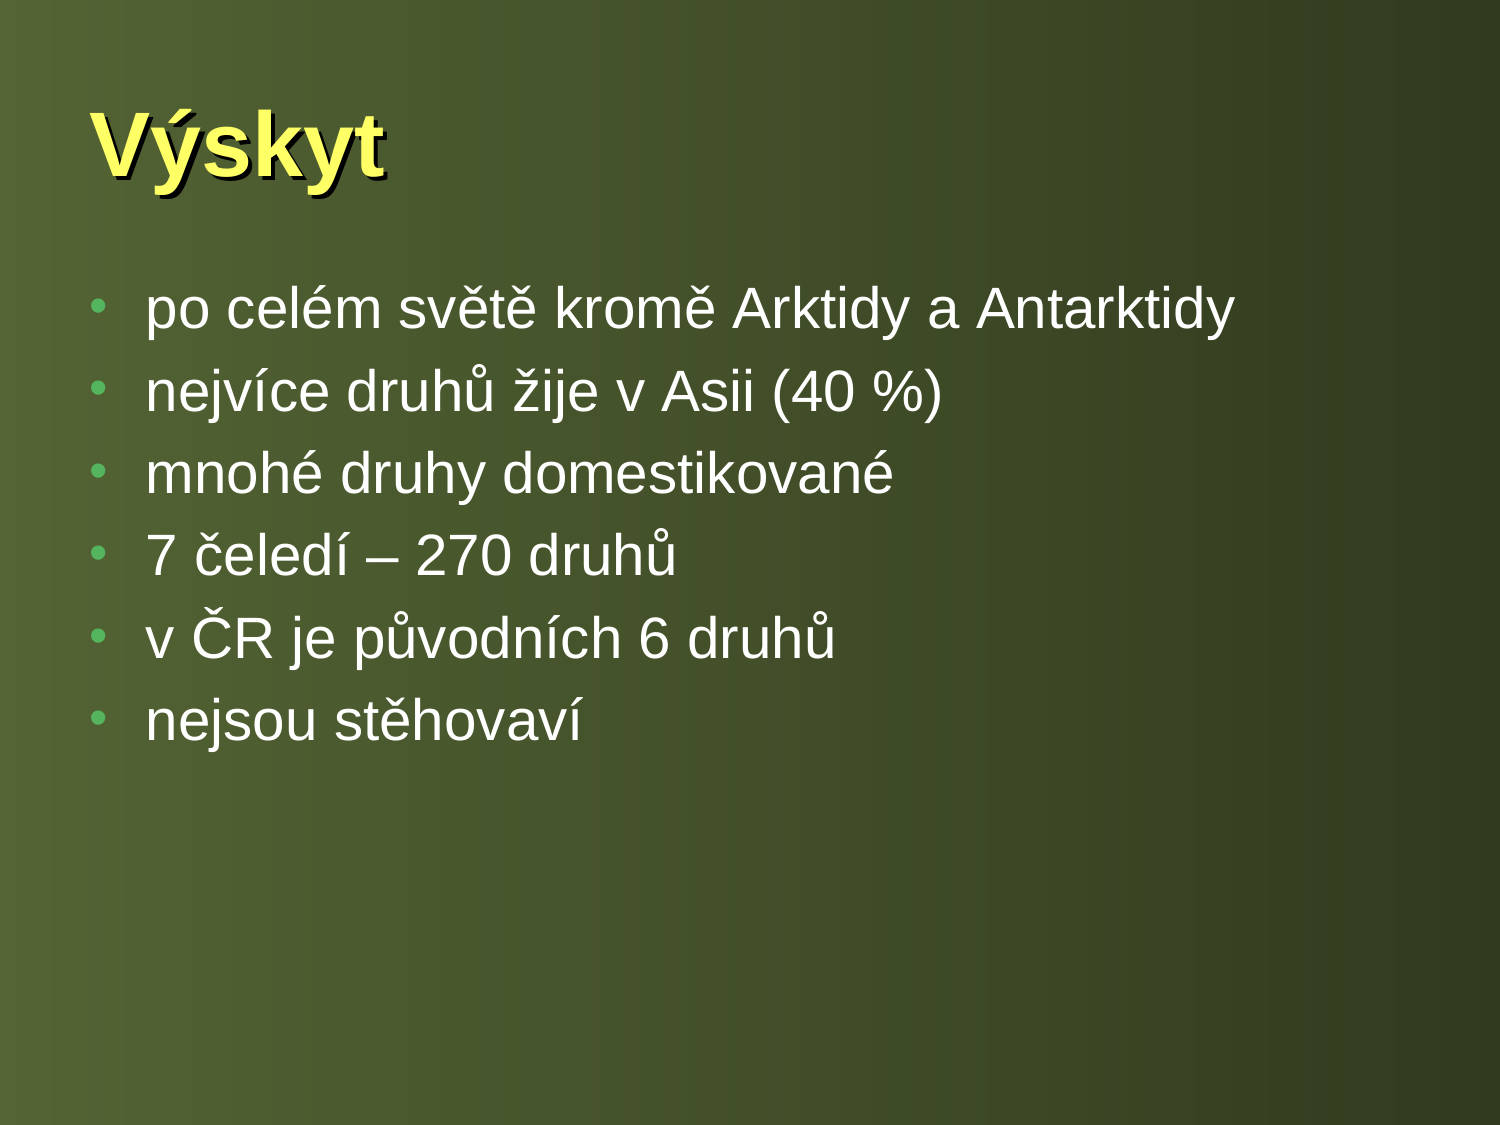

# Výskyt
po celém světě kromě Arktidy a Antarktidy
nejvíce druhů žije v Asii (40 %)
mnohé druhy domestikované
7 čeledí – 270 druhů
v ČR je původních 6 druhů
nejsou stěhovaví